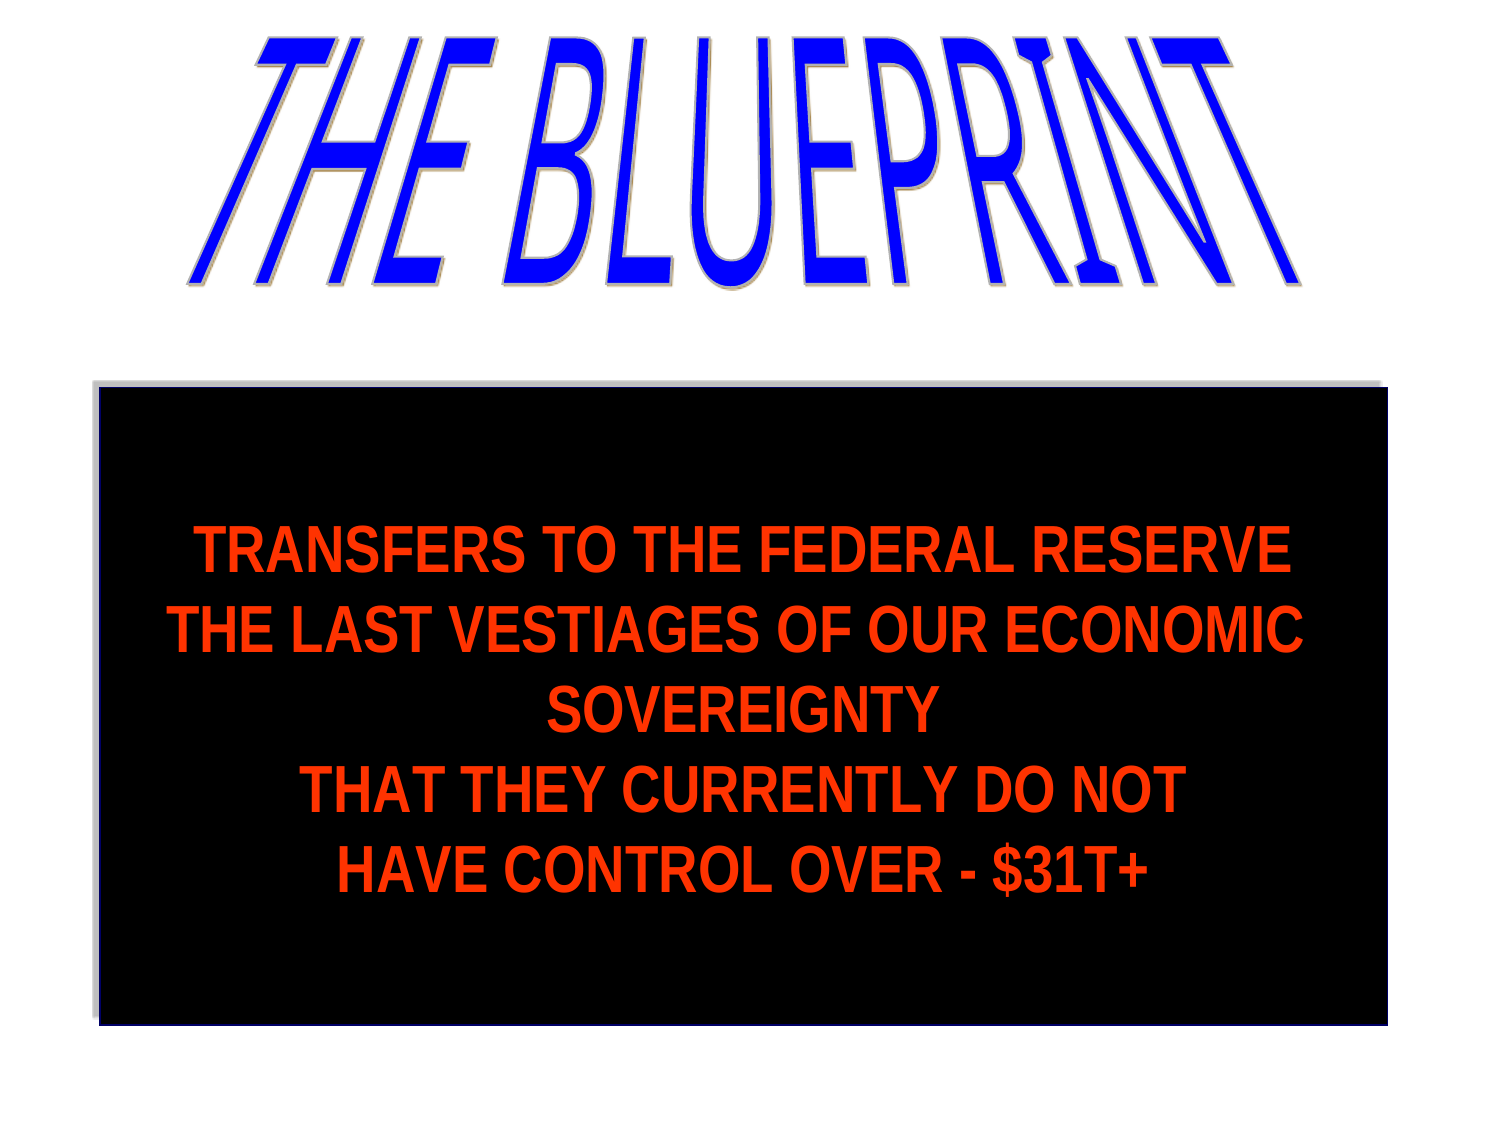

THE BLUEPRINT
TRANSFERS TO THE FEDERAL RESERVE
THE LAST VESTIAGES OF OUR ECONOMIC
SOVEREIGNTY
THAT THEY CURRENTLY DO NOT
HAVE CONTROL OVER - $31T+